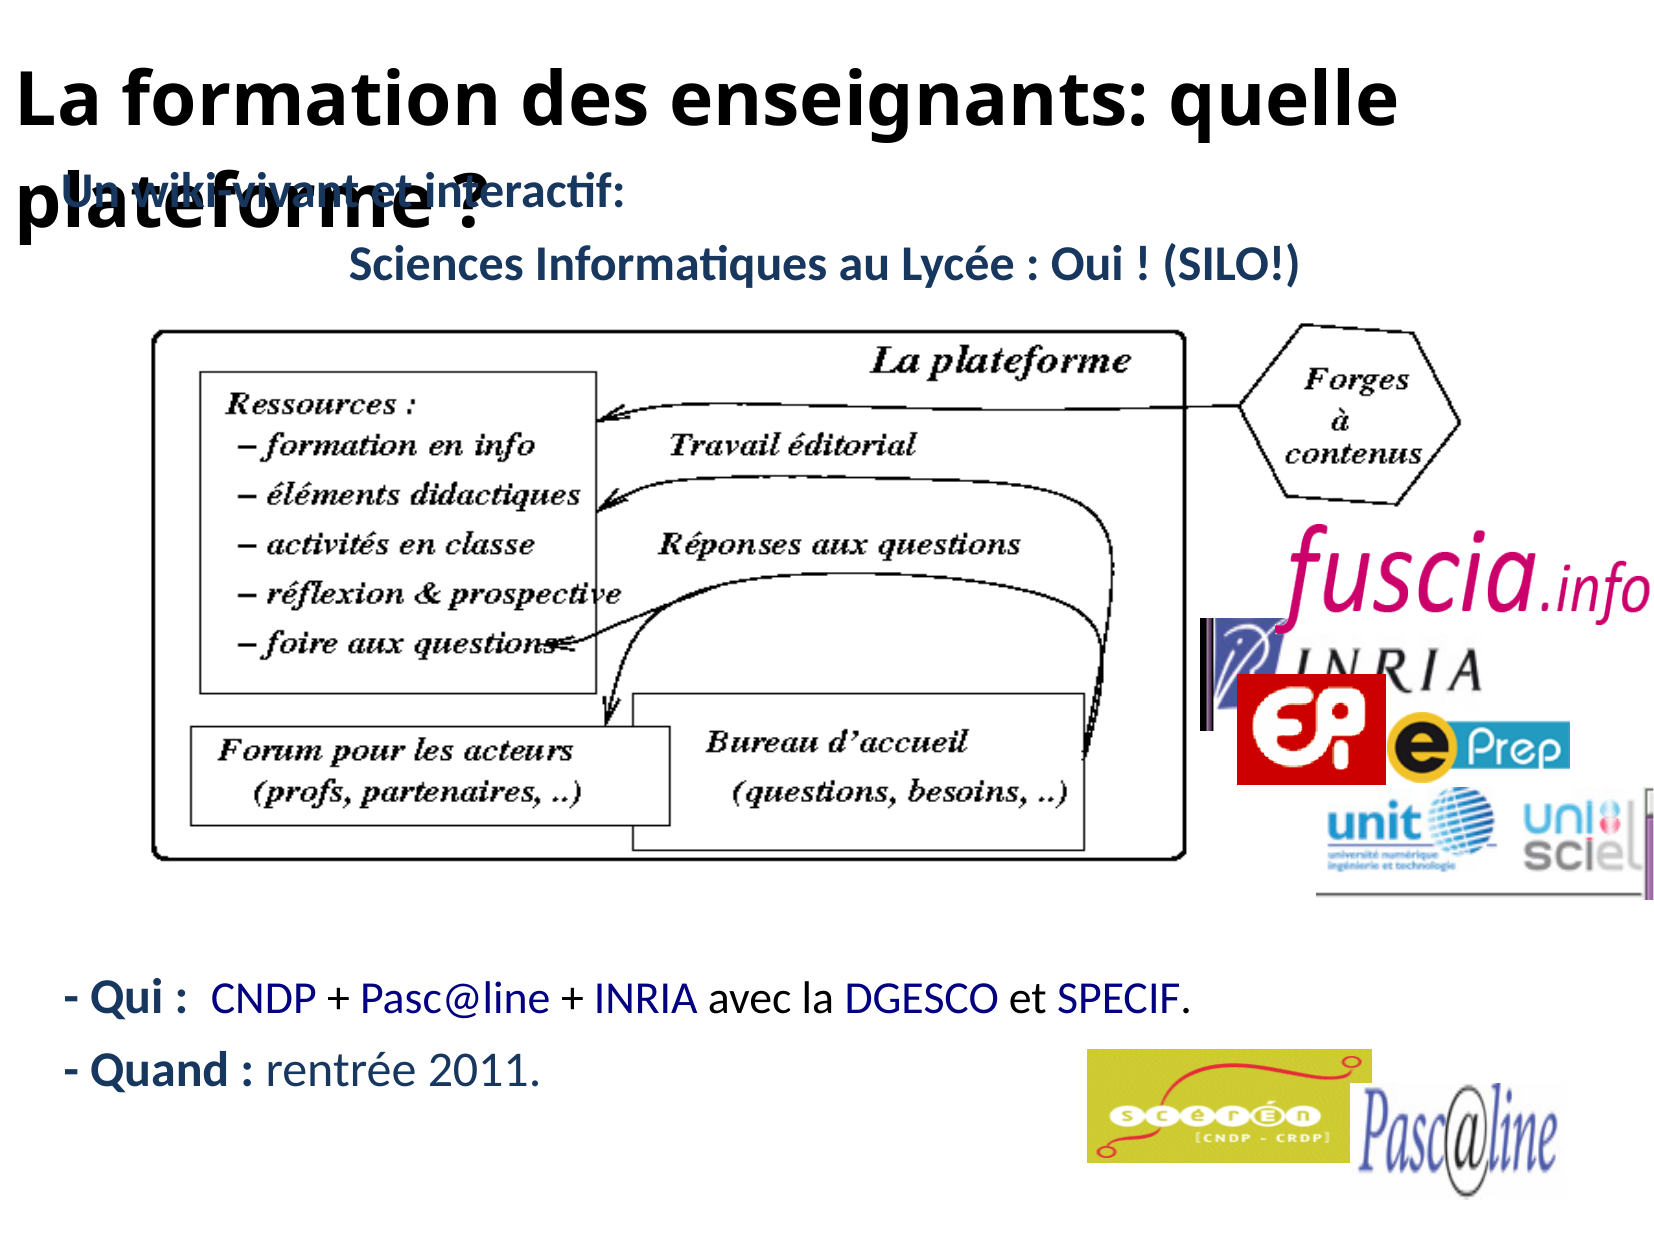

La formation des enseignants: quelle plateforme ?
# Un wiki-vivant et interactif:
Sciences Informatiques au Lycée : Oui ! (SILO!)
 - Qui : CNDP + Pasc@line + INRIA avec la DGESCO et SPECIF.
 - Quand : rentrée 2011.